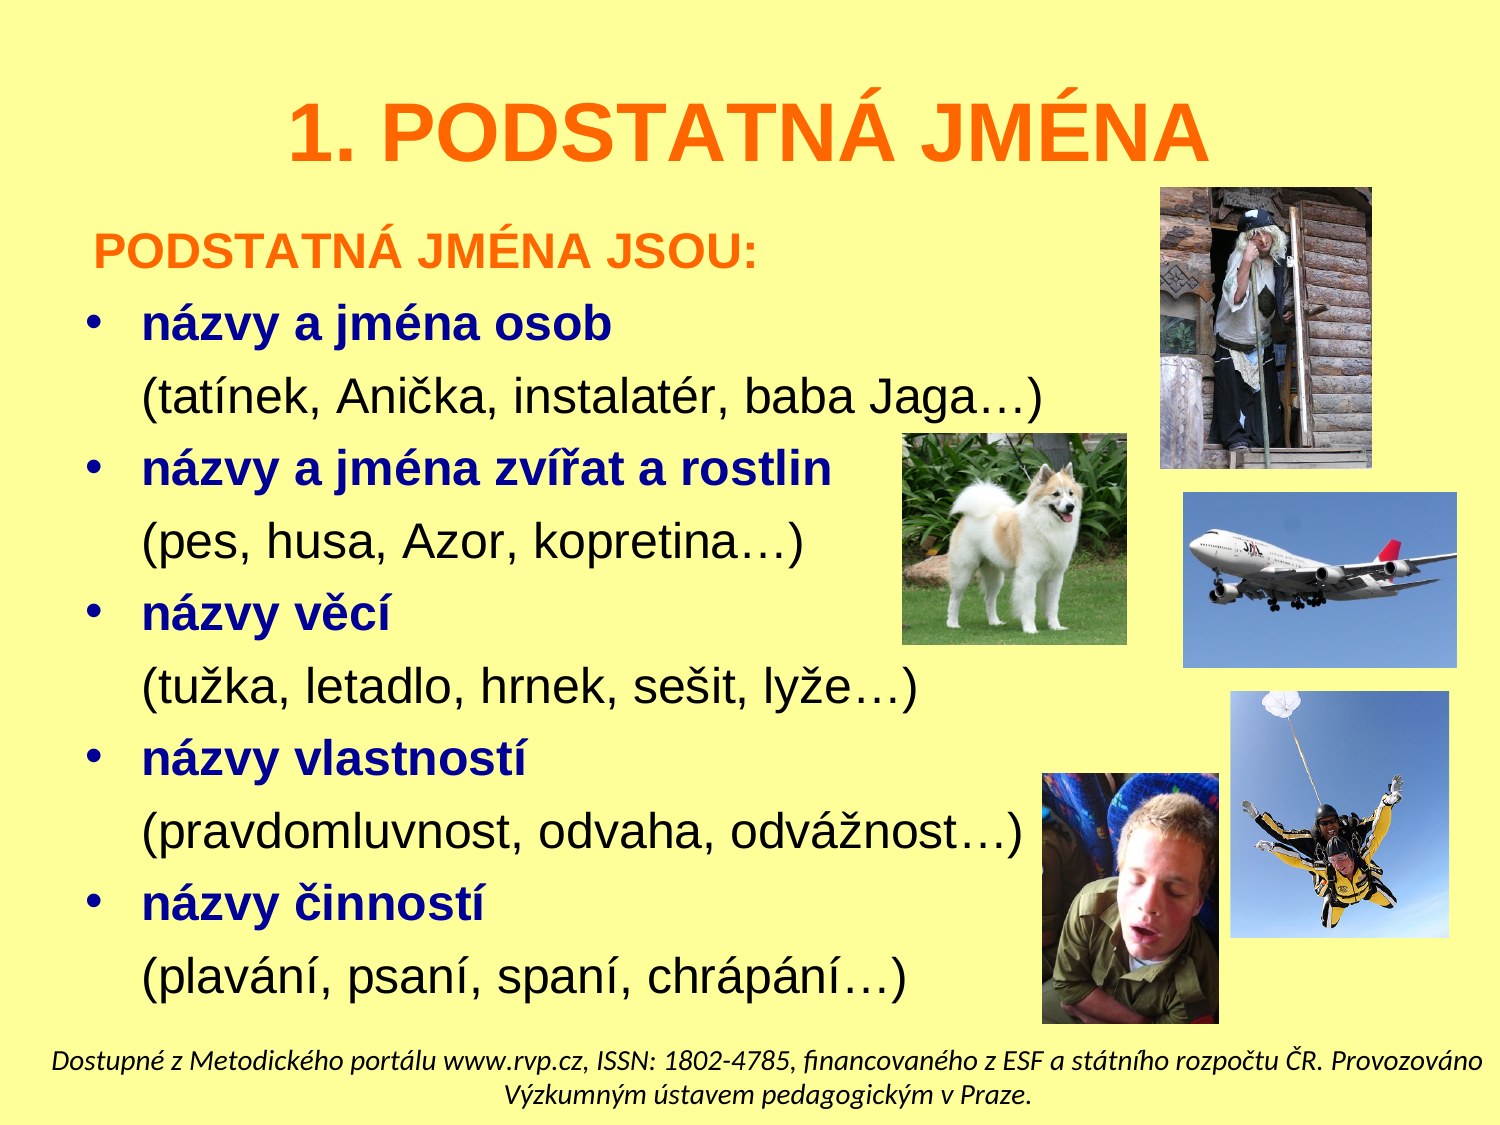

# 1. PODSTATNÁ JMÉNA
PODSTATNÁ JMÉNA JSOU:
názvy a jména osob
	(tatínek, Anička, instalatér, baba Jaga…)
názvy a jména zvířat a rostlin
 	(pes, husa, Azor, kopretina…)
názvy věcí
	(tužka, letadlo, hrnek, sešit, lyže…)
názvy vlastností
	(pravdomluvnost, odvaha, odvážnost…)
názvy činností
	(plavání, psaní, spaní, chrápání…)
Dostupné z Metodického portálu www.rvp.cz, ISSN: 1802-4785, financovaného z ESF a státního rozpočtu ČR. Provozováno Výzkumným ústavem pedagogickým v Praze.